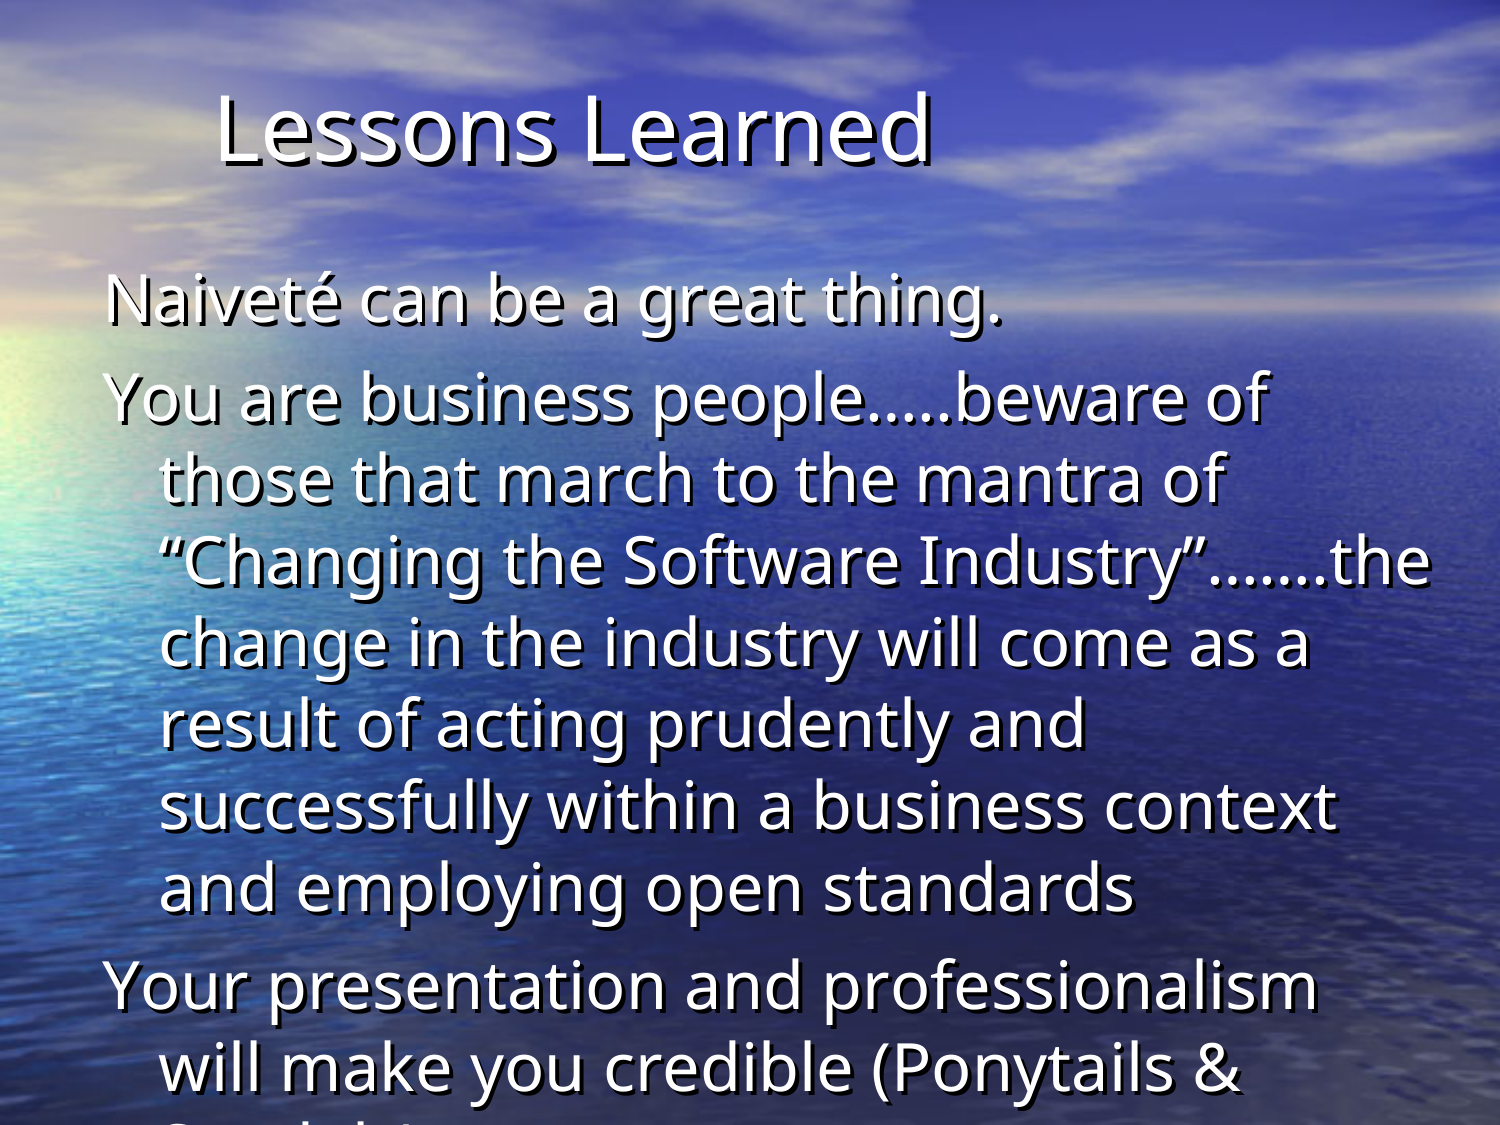

# Lessons Learned
Naiveté can be a great thing.
You are business people…..beware of those that march to the mantra of “Changing the Software Industry”…….the change in the industry will come as a result of acting prudently and successfully within a business context and employing open standards
Your presentation and professionalism will make you credible (Ponytails & Sandals)
PR Open Source Congress – no credibility?